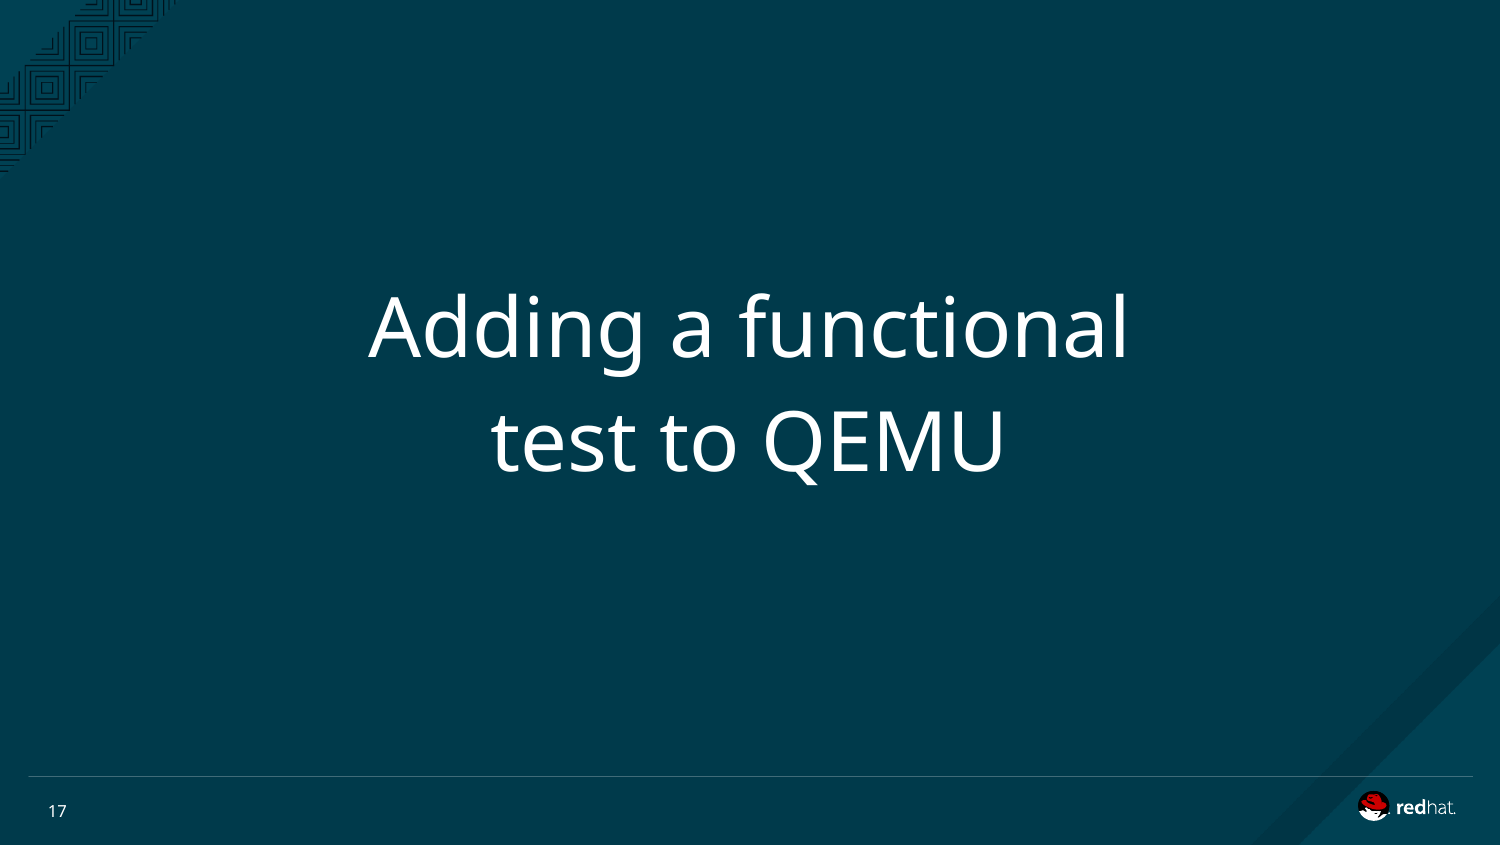

# Adding a functional test to QEMU
17